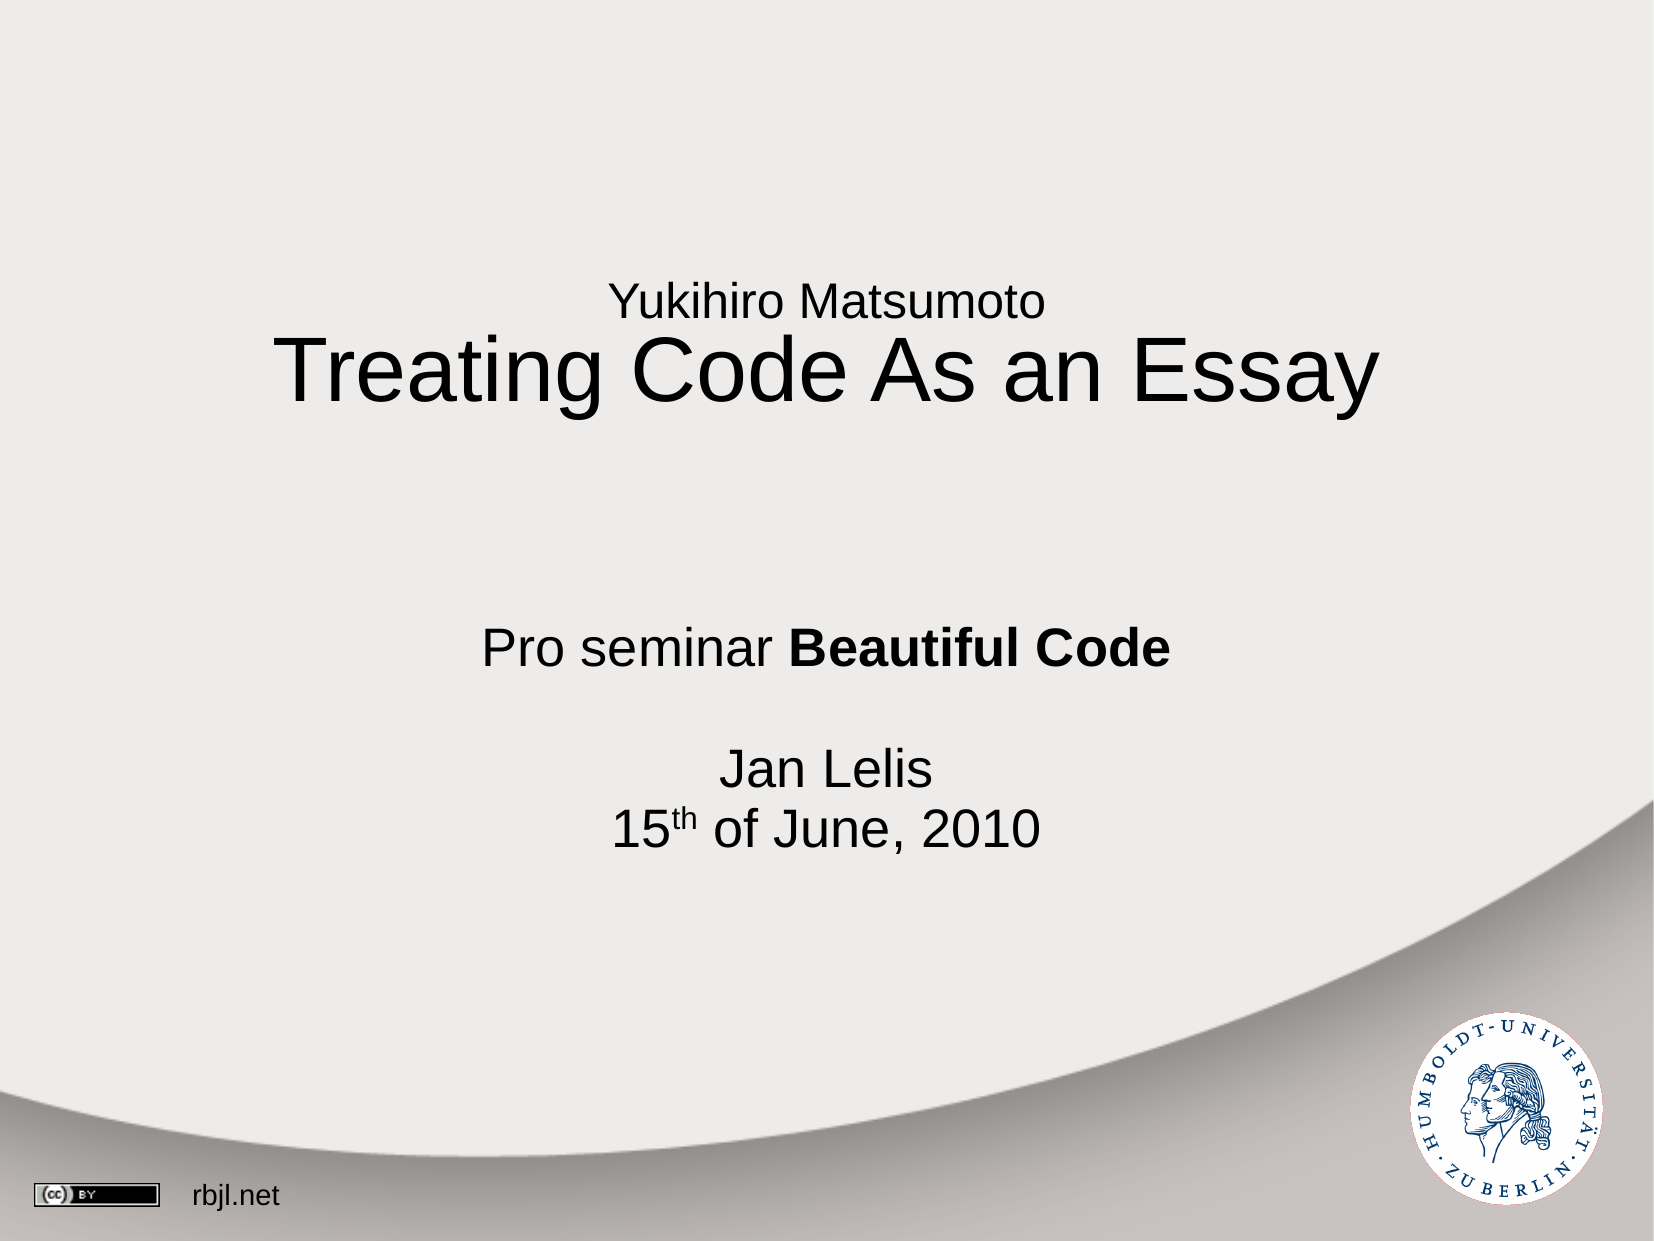

# Treating Code As an Essay
Yukihiro Matsumoto
Pro seminar Beautiful Code
Jan Lelis
15th of June, 2010
rbjl.net